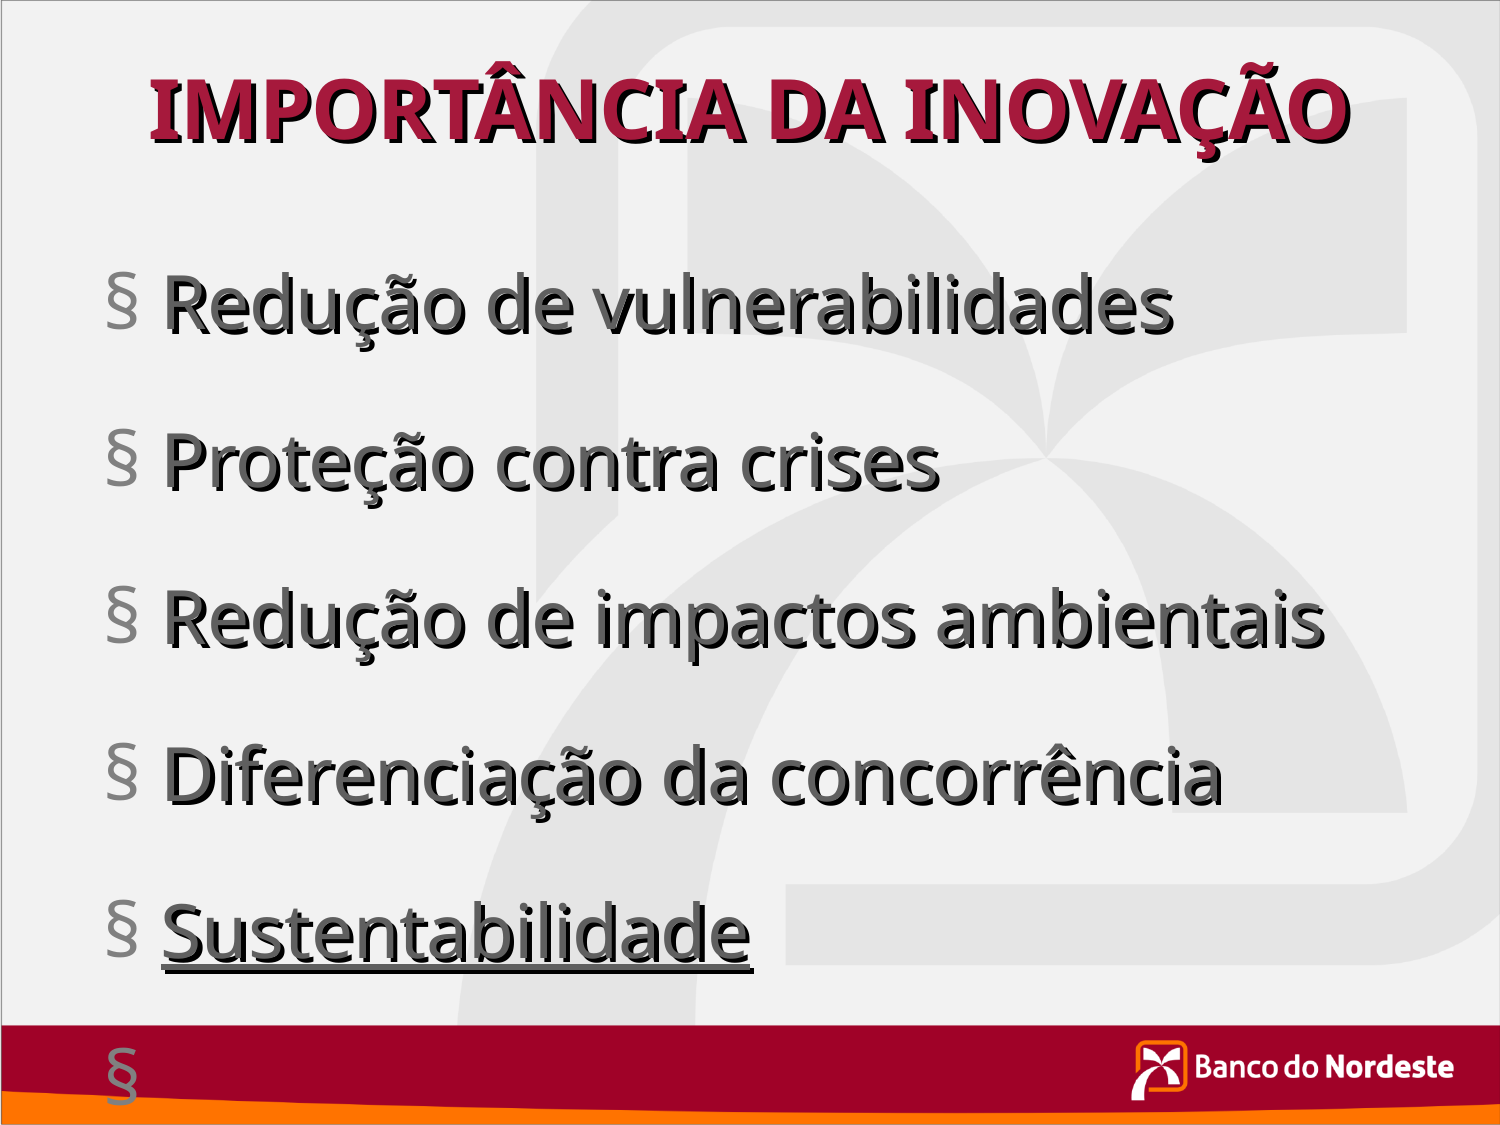

IMPORTÂNCIA DA INOVAÇÃO
Redução de vulnerabilidades
Proteção contra crises
Redução de impactos ambientais
Diferenciação da concorrência
Sustentabilidade